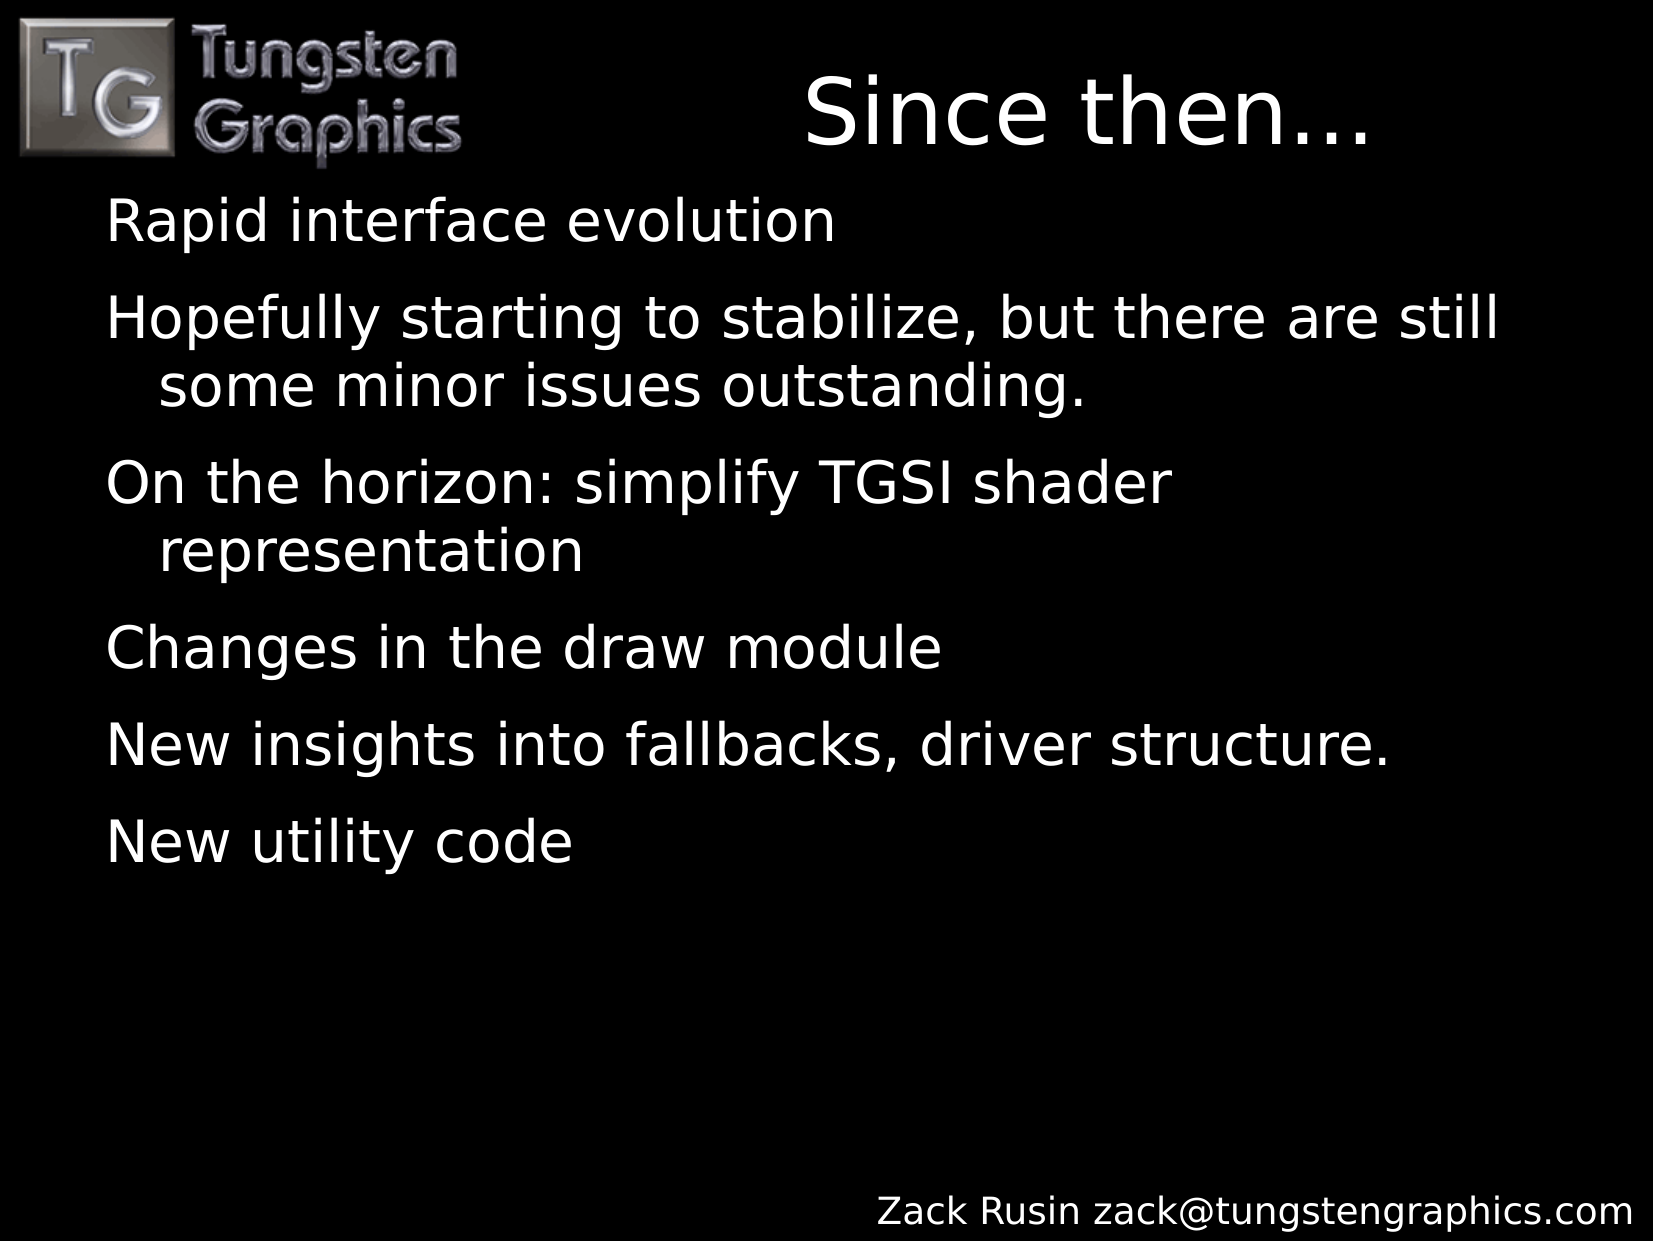

# Since then...
Rapid interface evolution
Hopefully starting to stabilize, but there are still some minor issues outstanding.
On the horizon: simplify TGSI shader representation
Changes in the draw module
New insights into fallbacks, driver structure.
New utility code
Zack Rusin zack@tungstengraphics.com